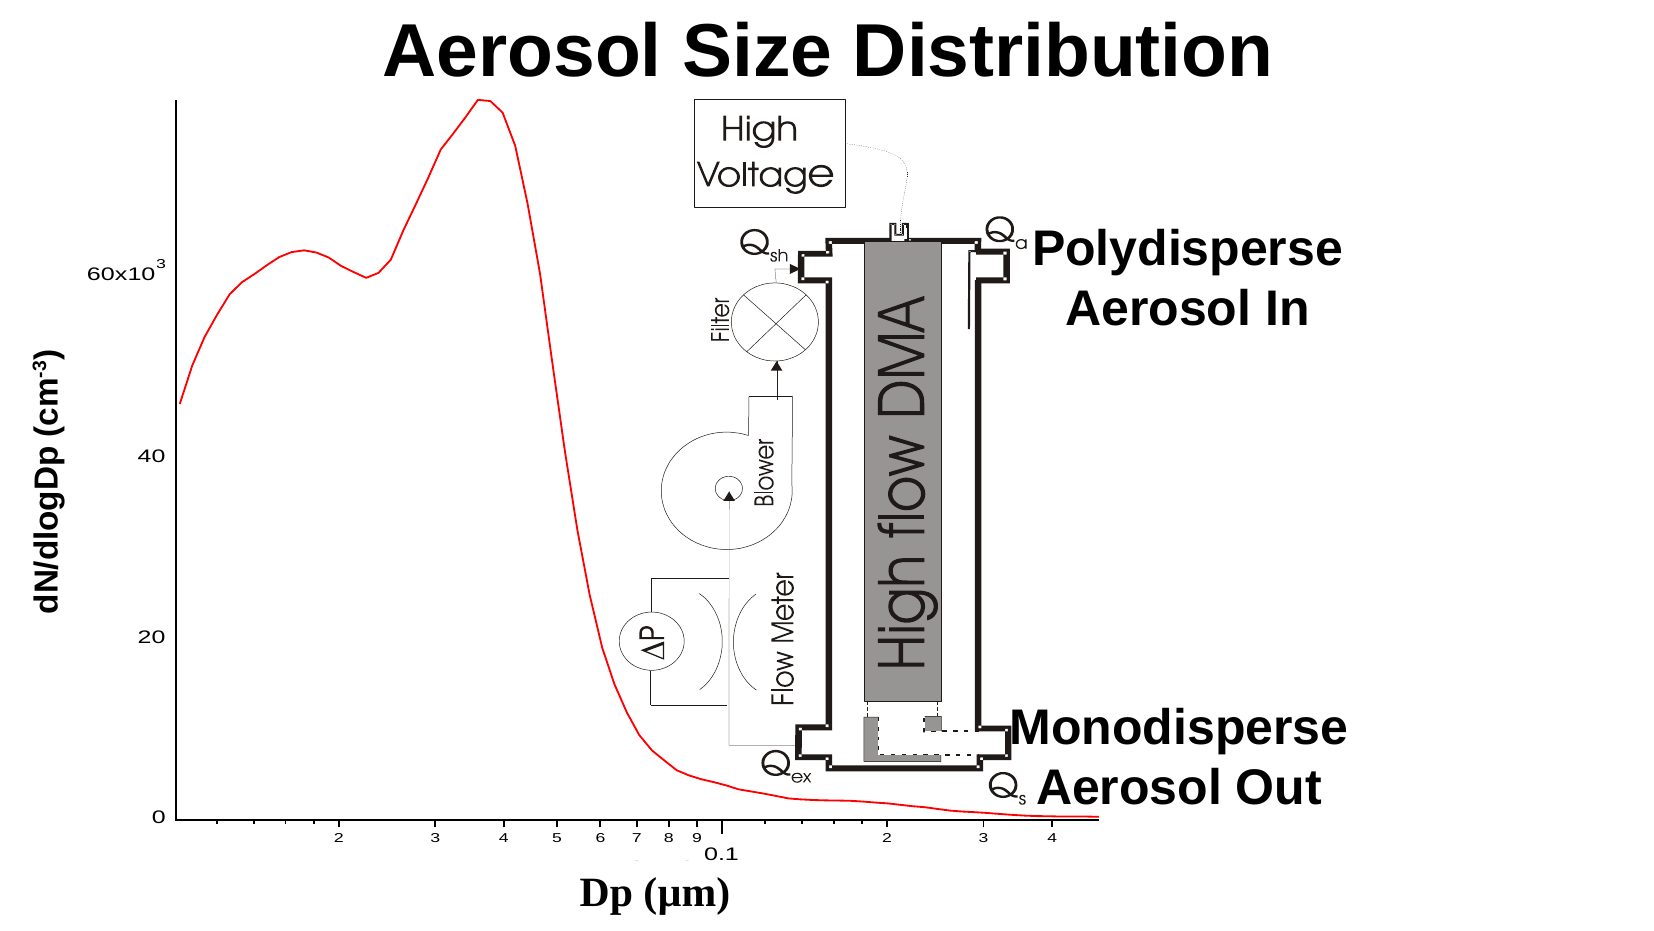

# Aerosol Size Distribution
Polydisperse
Aerosol In
Monodisperse
Aerosol Out
3
60x10
)
-3
 (cm
p
40
dN/dlogD
20
0
2
3
4
5
6
7
8
9
2
3
4
0.1

D
 (
m)
p
dN/dlogDp (cm-3)
Dp (µm)‏